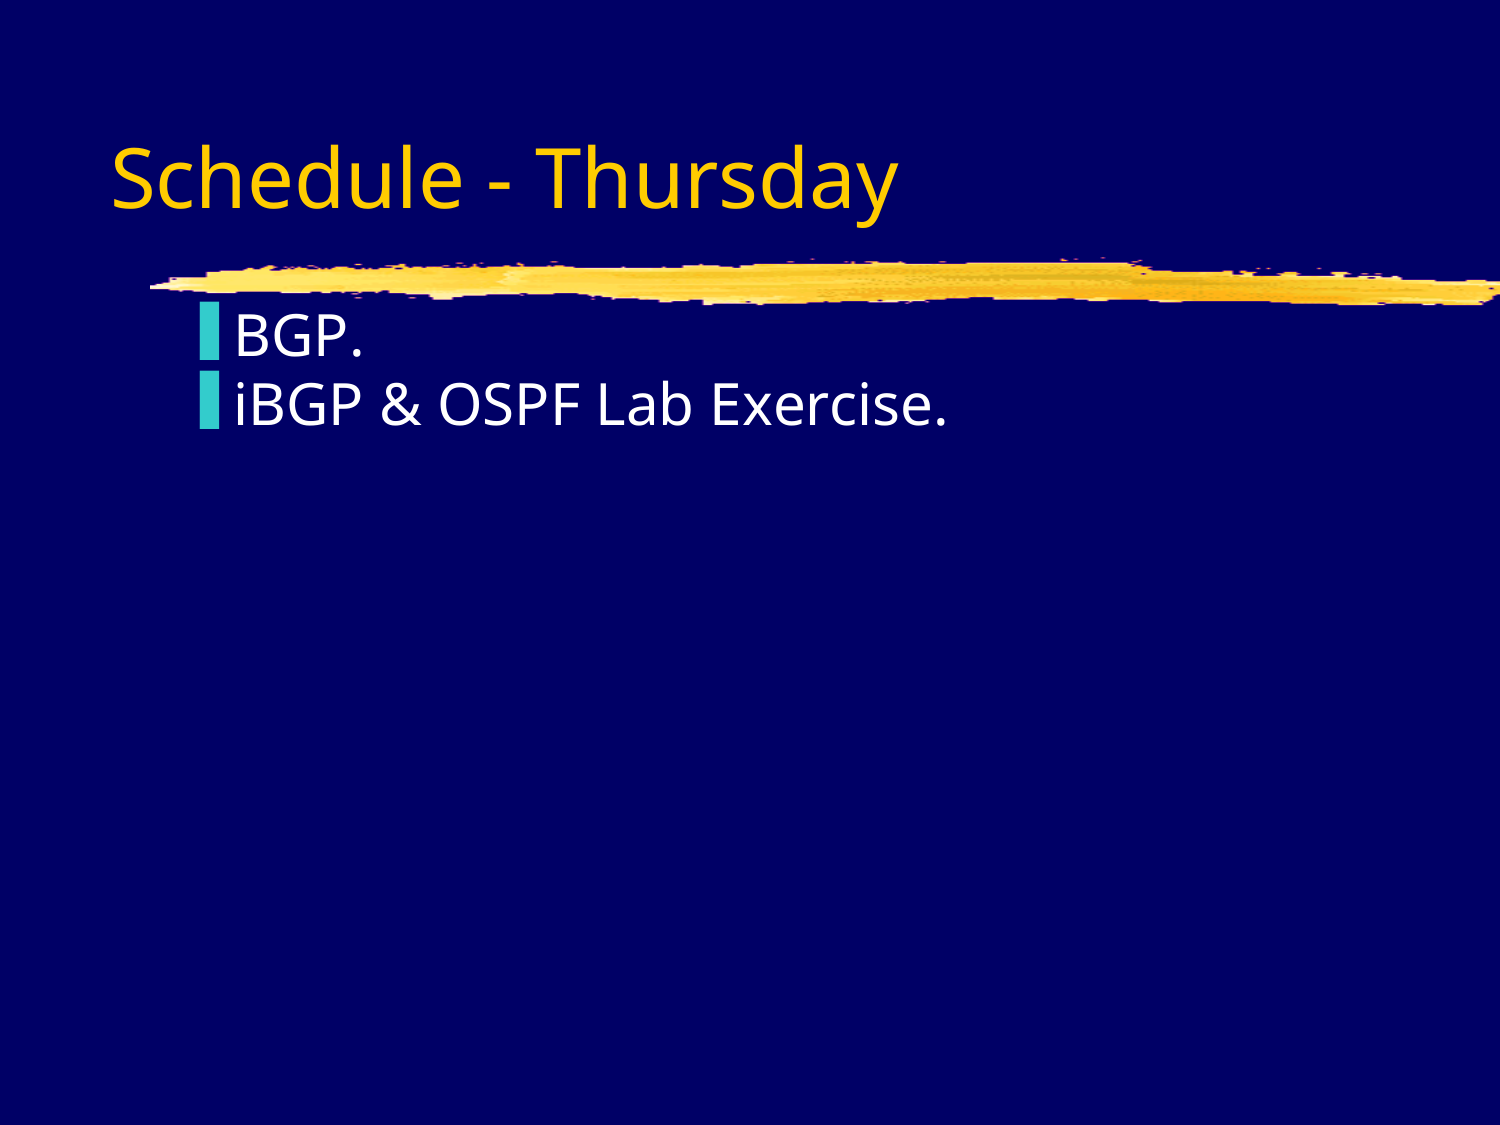

# Schedule - Thursday
BGP.
iBGP & OSPF Lab Exercise.